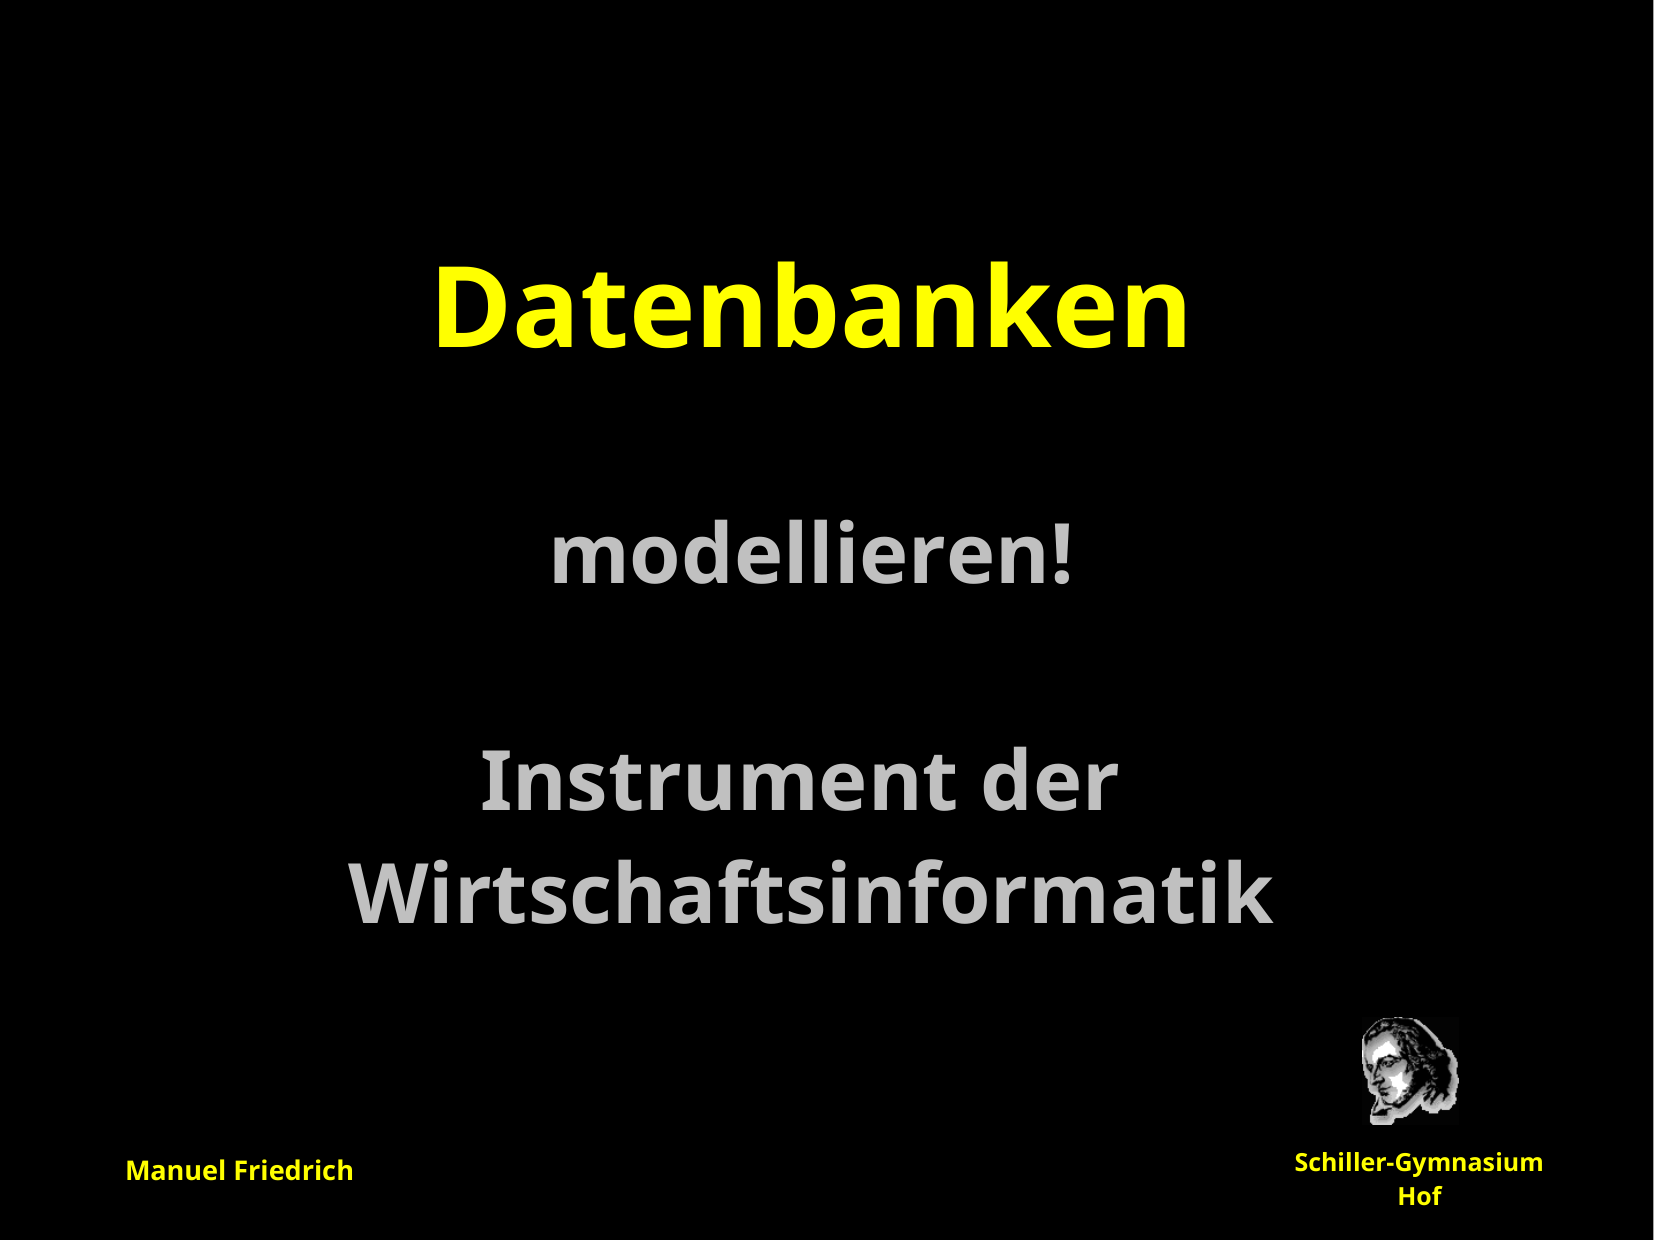

Datenbanken
modellieren!
Instrument der
Wirtschaftsinformatik
Schiller-Gymnasium
Hof
Manuel Friedrich